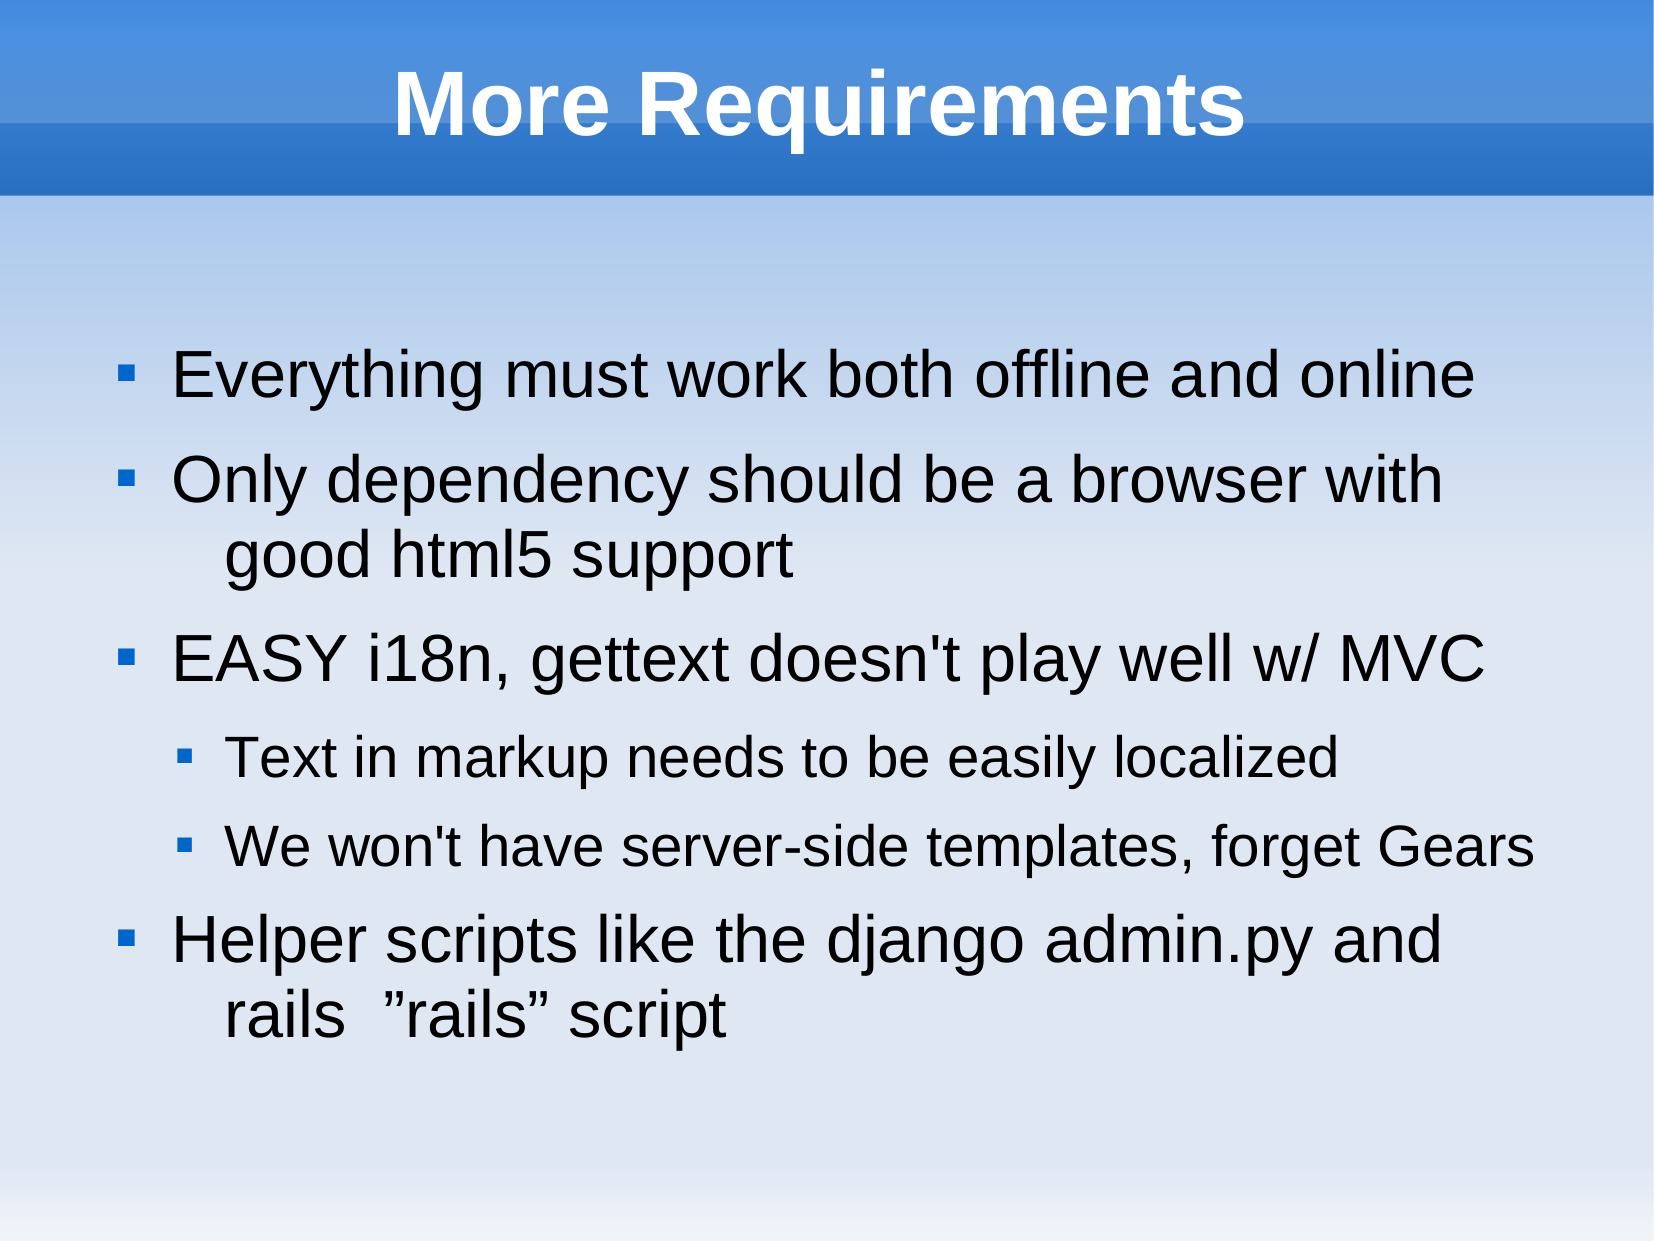

# More Requirements
Everything must work both offline and online
Only dependency should be a browser with good html5 support
EASY i18n, gettext doesn't play well w/ MVC
Text in markup needs to be easily localized
We won't have server-side templates, forget Gears
Helper scripts like the django admin.py and rails ”rails” script